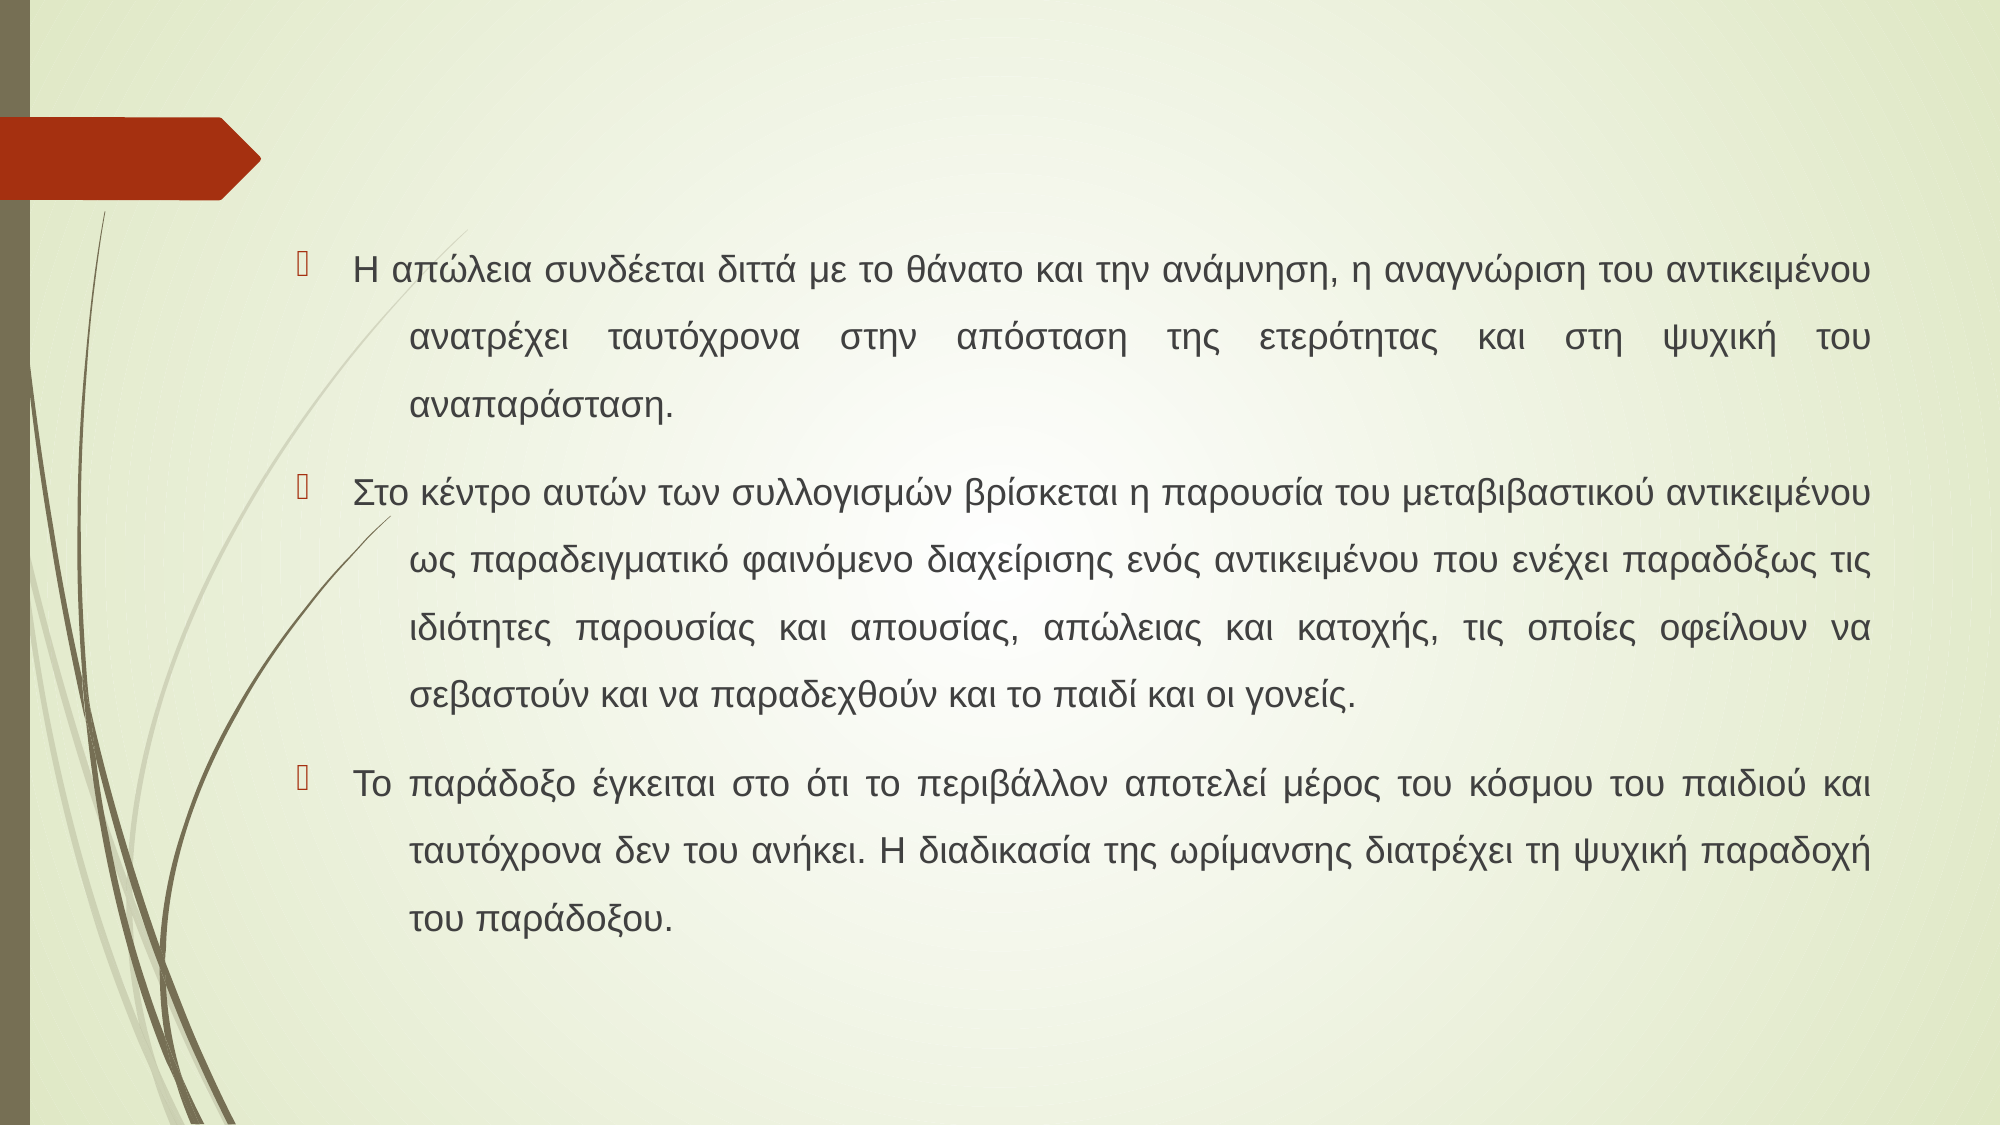

# Η απώλεια συνδέεται διττά με το θάνατο και την ανάμνηση, η αναγνώριση του αντικειμένου ανατρέχει ταυτόχρονα στην απόσταση της ετερότητας και στη ψυχική του αναπαράσταση.
Στο κέντρο αυτών των συλλογισμών βρίσκεται η παρουσία του μεταβιβαστικού αντικειμένου ως παραδειγματικό φαινόμενο διαχείρισης ενός αντικειμένου που ενέχει παραδόξως τις ιδιότητες παρουσίας και απουσίας, απώλειας και κατοχής, τις οποίες οφείλουν να σεβαστούν και να παραδεχθούν και το παιδί και οι γονείς.
Το παράδοξο έγκειται στο ότι το περιβάλλον αποτελεί μέρος του κόσμου του παιδιού και ταυτόχρονα δεν του ανήκει. Η διαδικασία της ωρίμανσης διατρέχει τη ψυχική παραδοχή του παράδοξου.